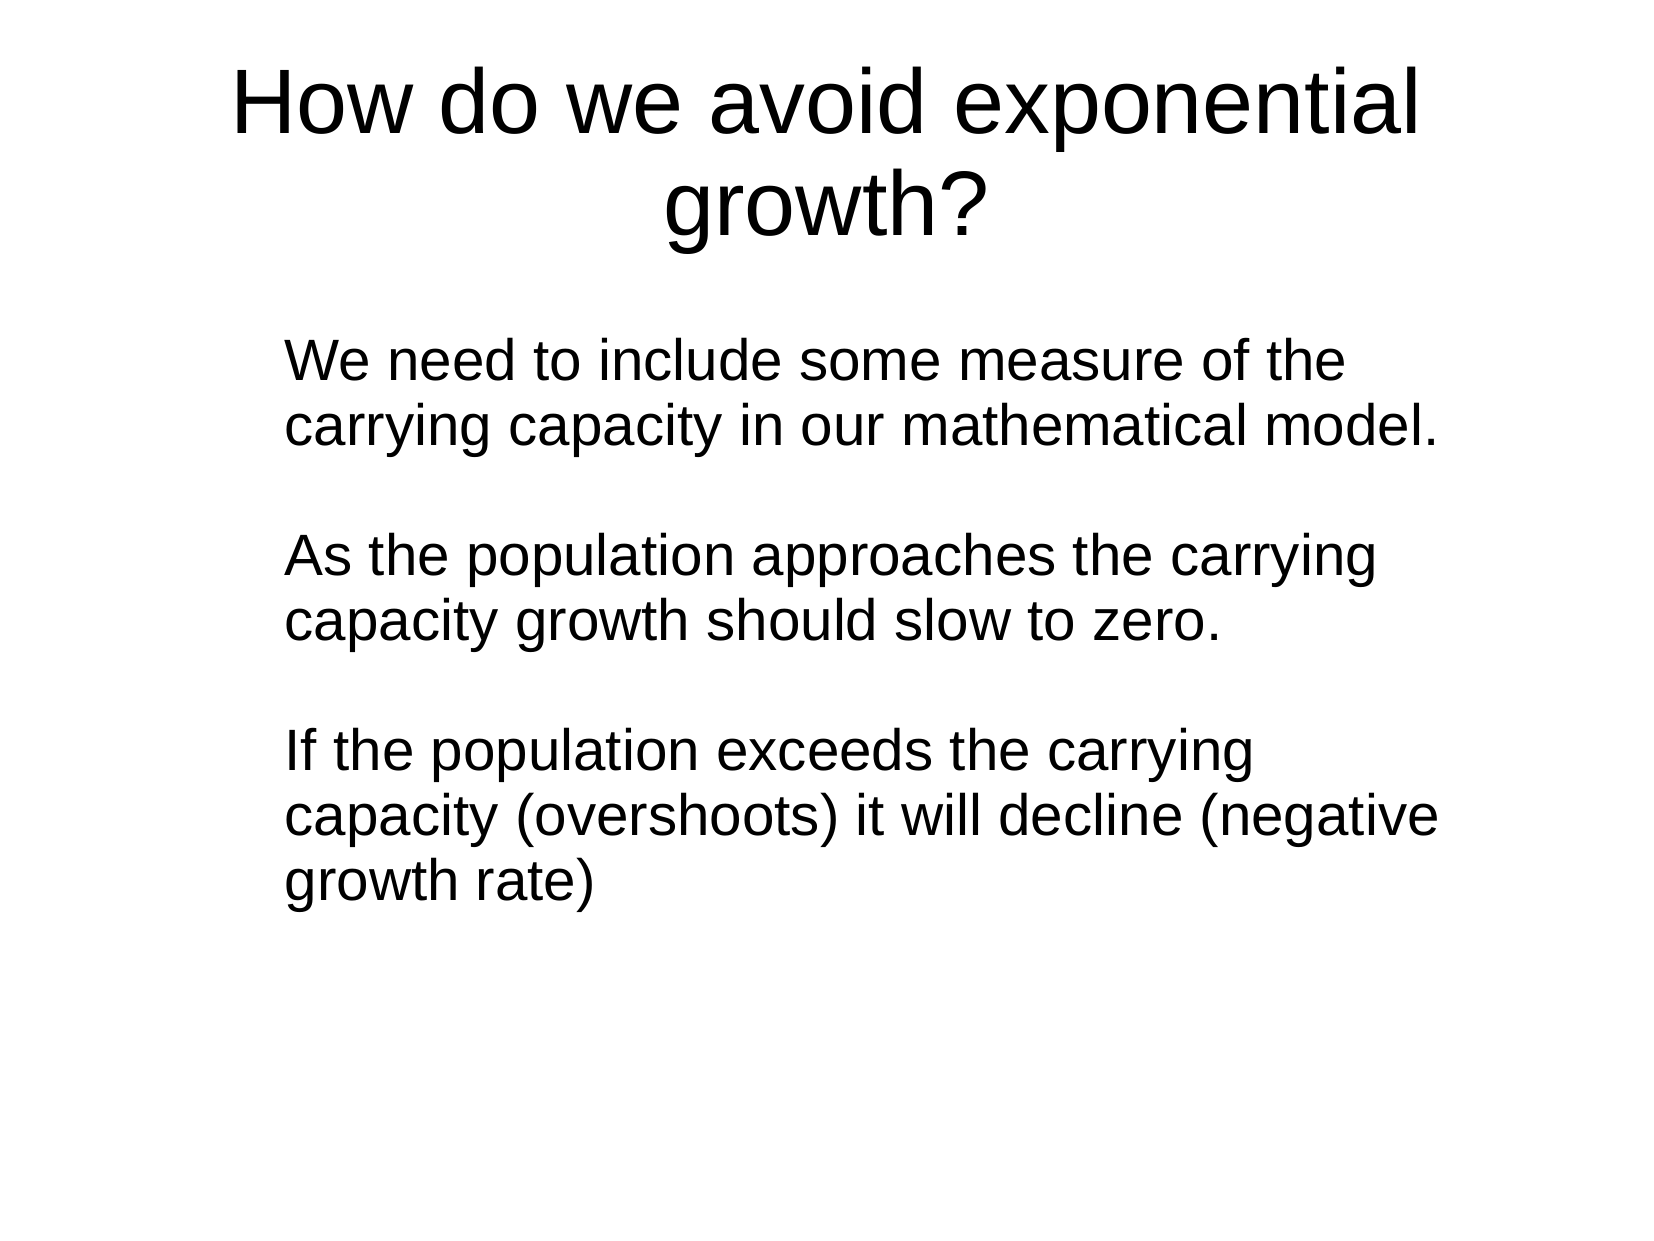

# How do we avoid exponential growth?
We need to include some measure of the carrying capacity in our mathematical model.
As the population approaches the carrying capacity growth should slow to zero.
If the population exceeds the carrying capacity (overshoots) it will decline (negative growth rate)